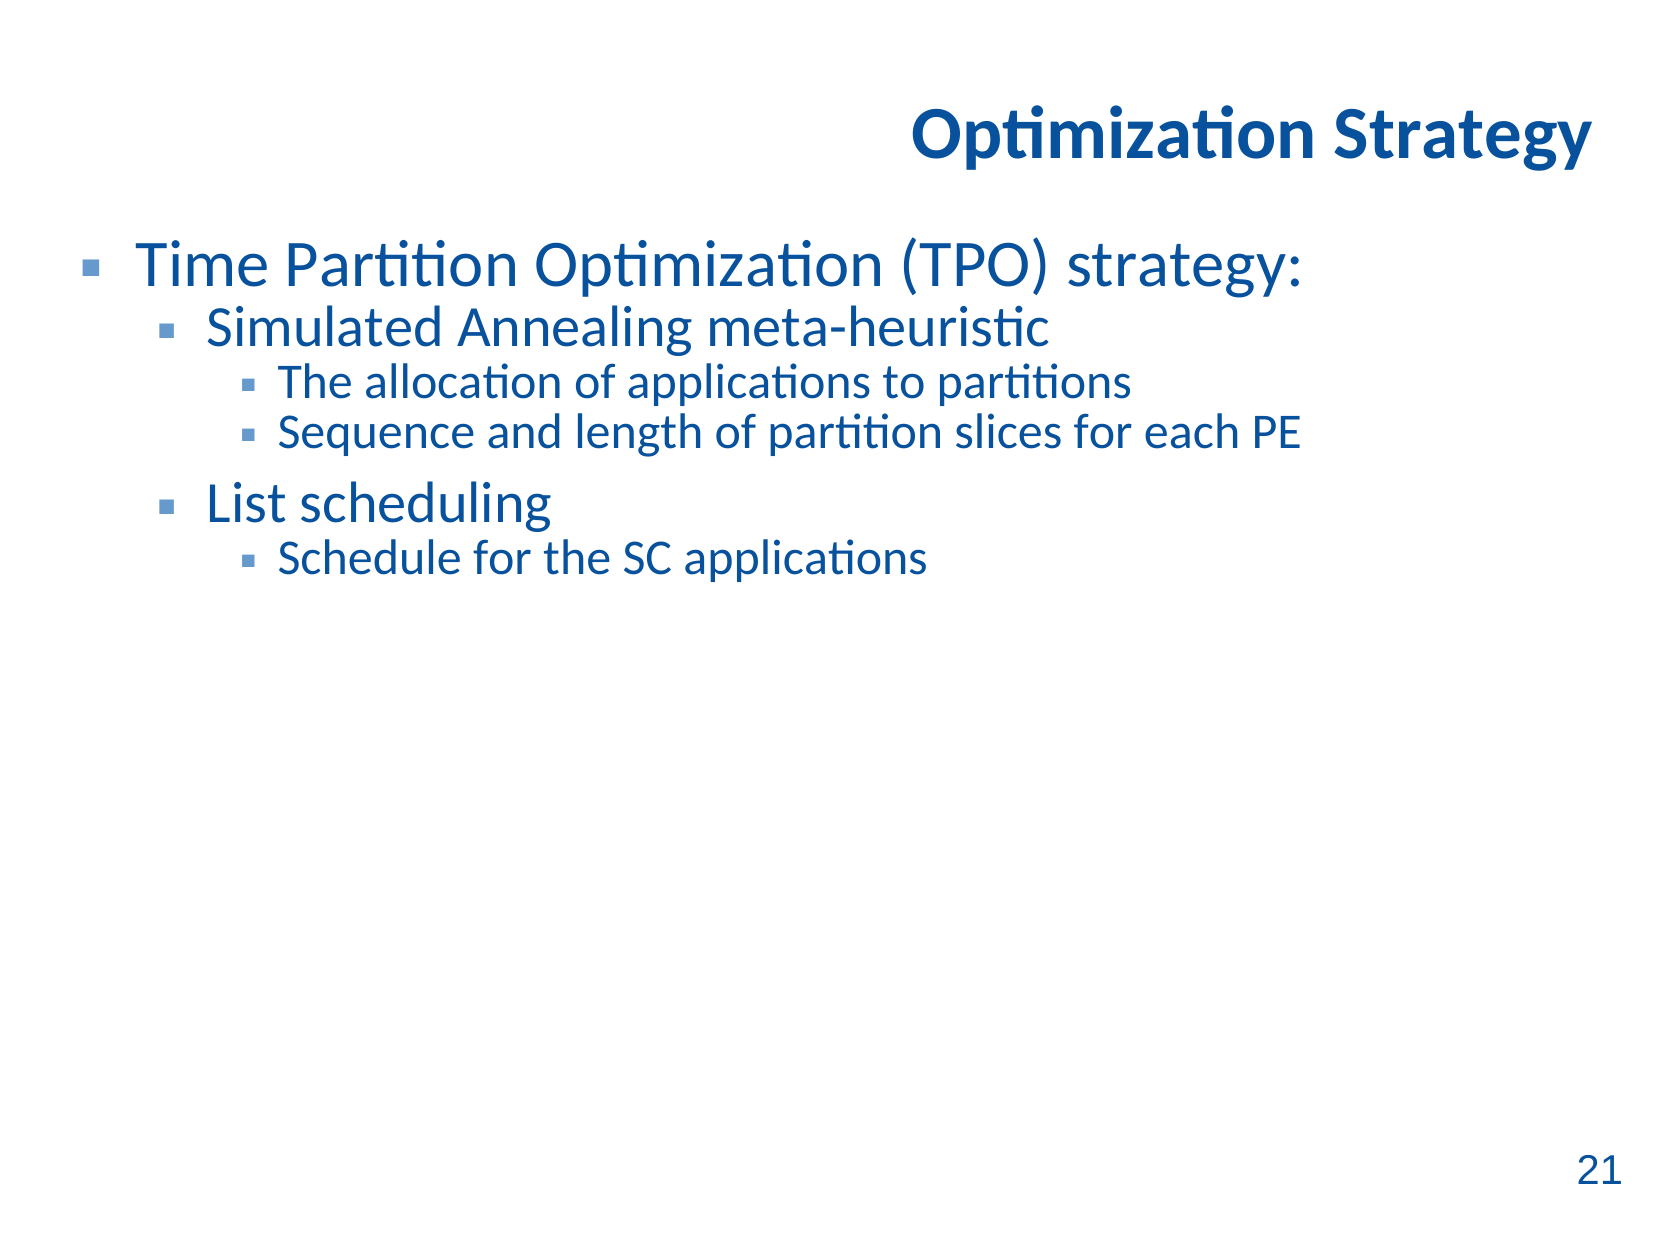

# Optimization Strategy
Time Partition Optimization (TPO) strategy:
Simulated Annealing meta-heuristic
The allocation of applications to partitions
Sequence and length of partition slices for each PE
List scheduling
Schedule for the SC applications